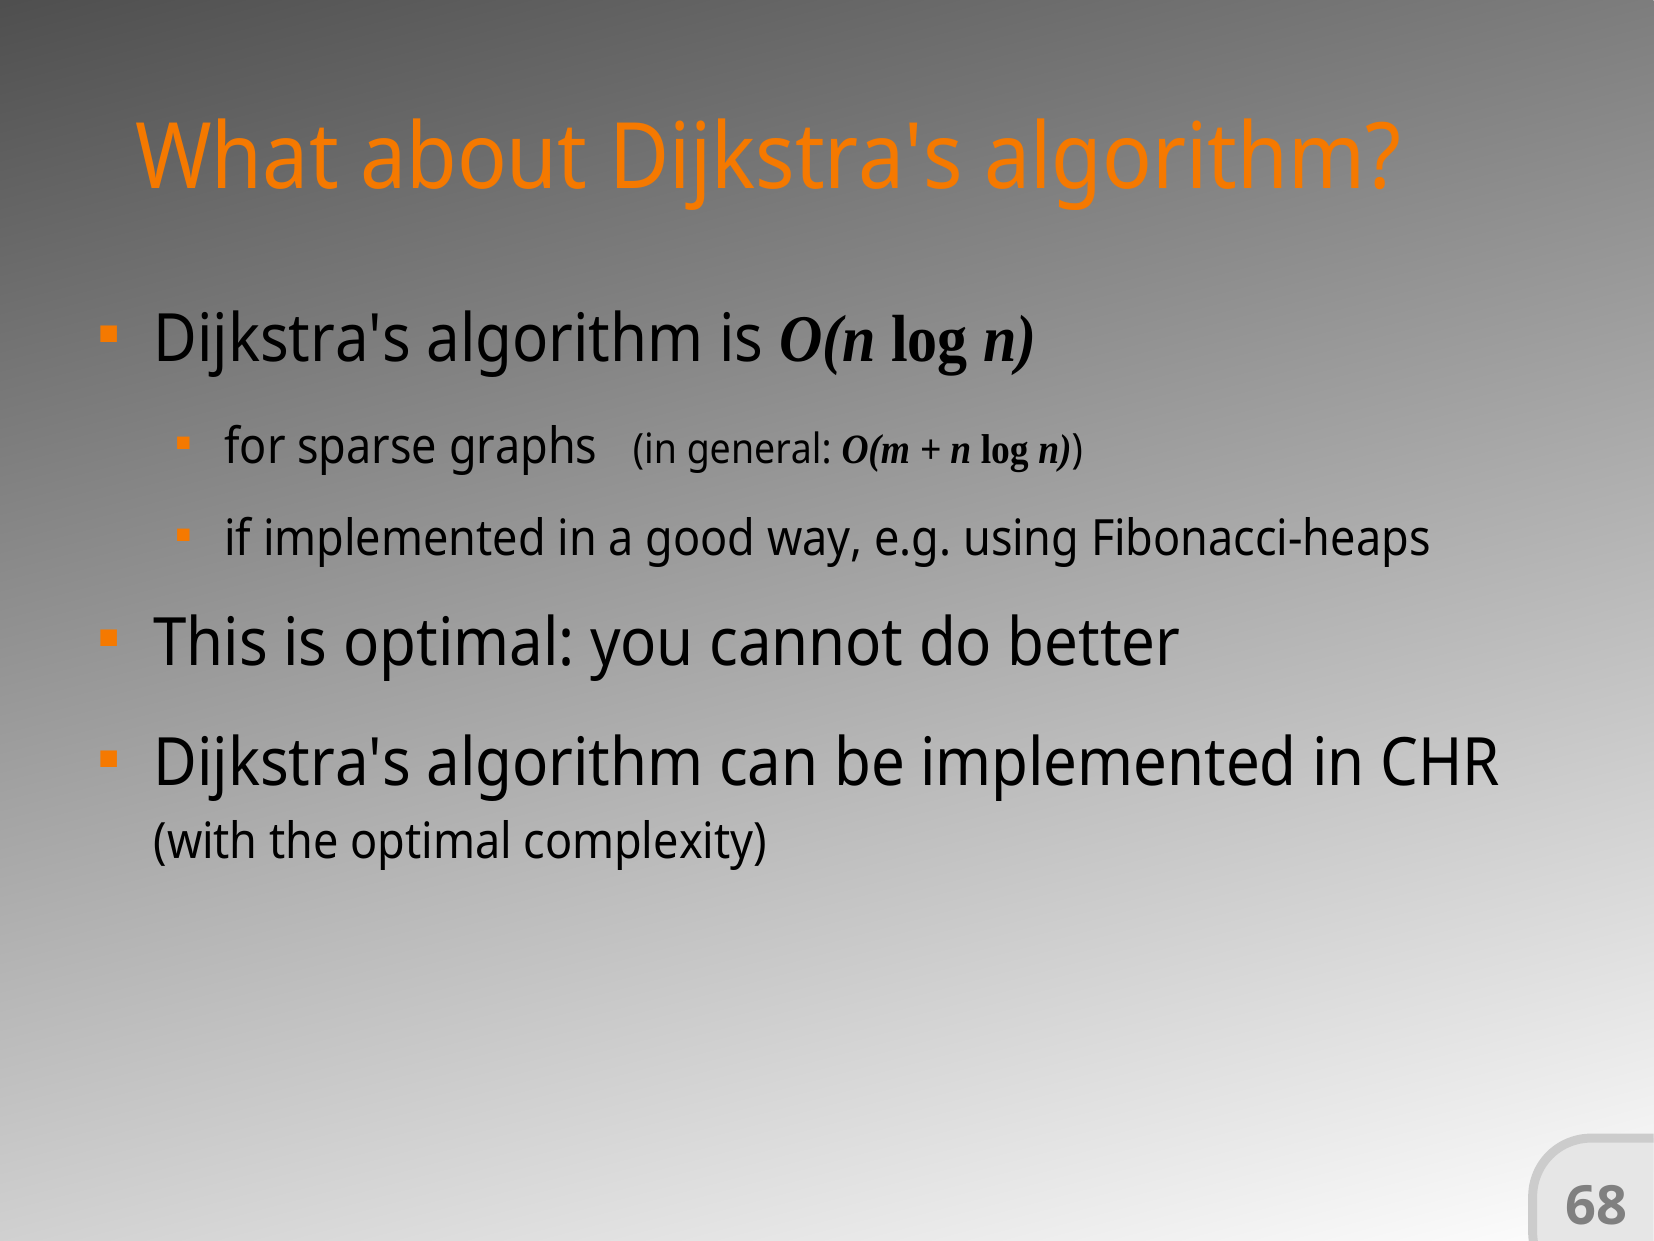

# What about Dijkstra's algorithm?
Dijkstra's algorithm is O(n log n)
for sparse graphs (in general: O(m + n log n))
if implemented in a good way, e.g. using Fibonacci-heaps
This is optimal: you cannot do better
Dijkstra's algorithm can be implemented in CHR (with the optimal complexity)
68